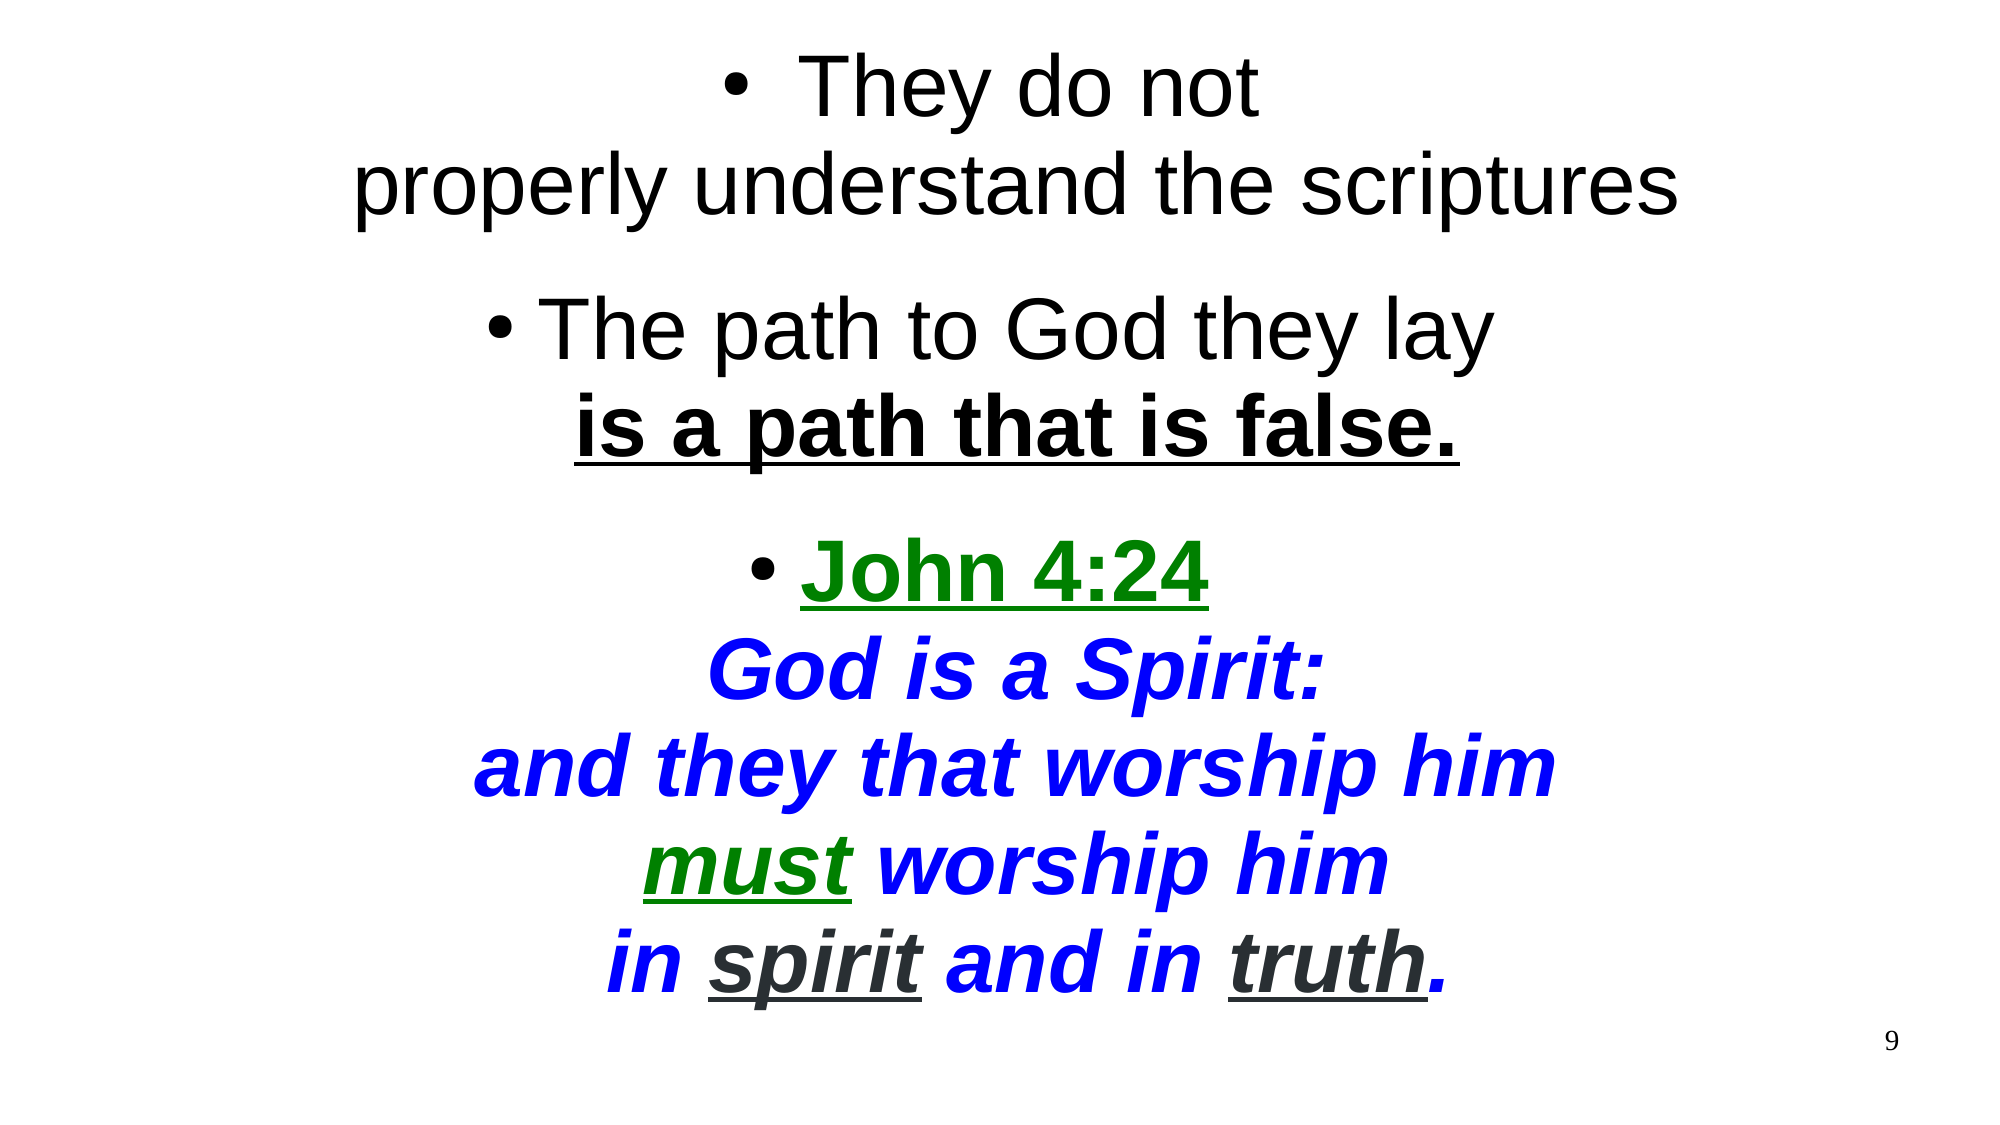

# They do not properly understand the scriptures
The path to God they lay
is a path that is false.
John 4:24 
God is a Spirit:
and they that worship him
must worship him
in spirit and in truth.
9